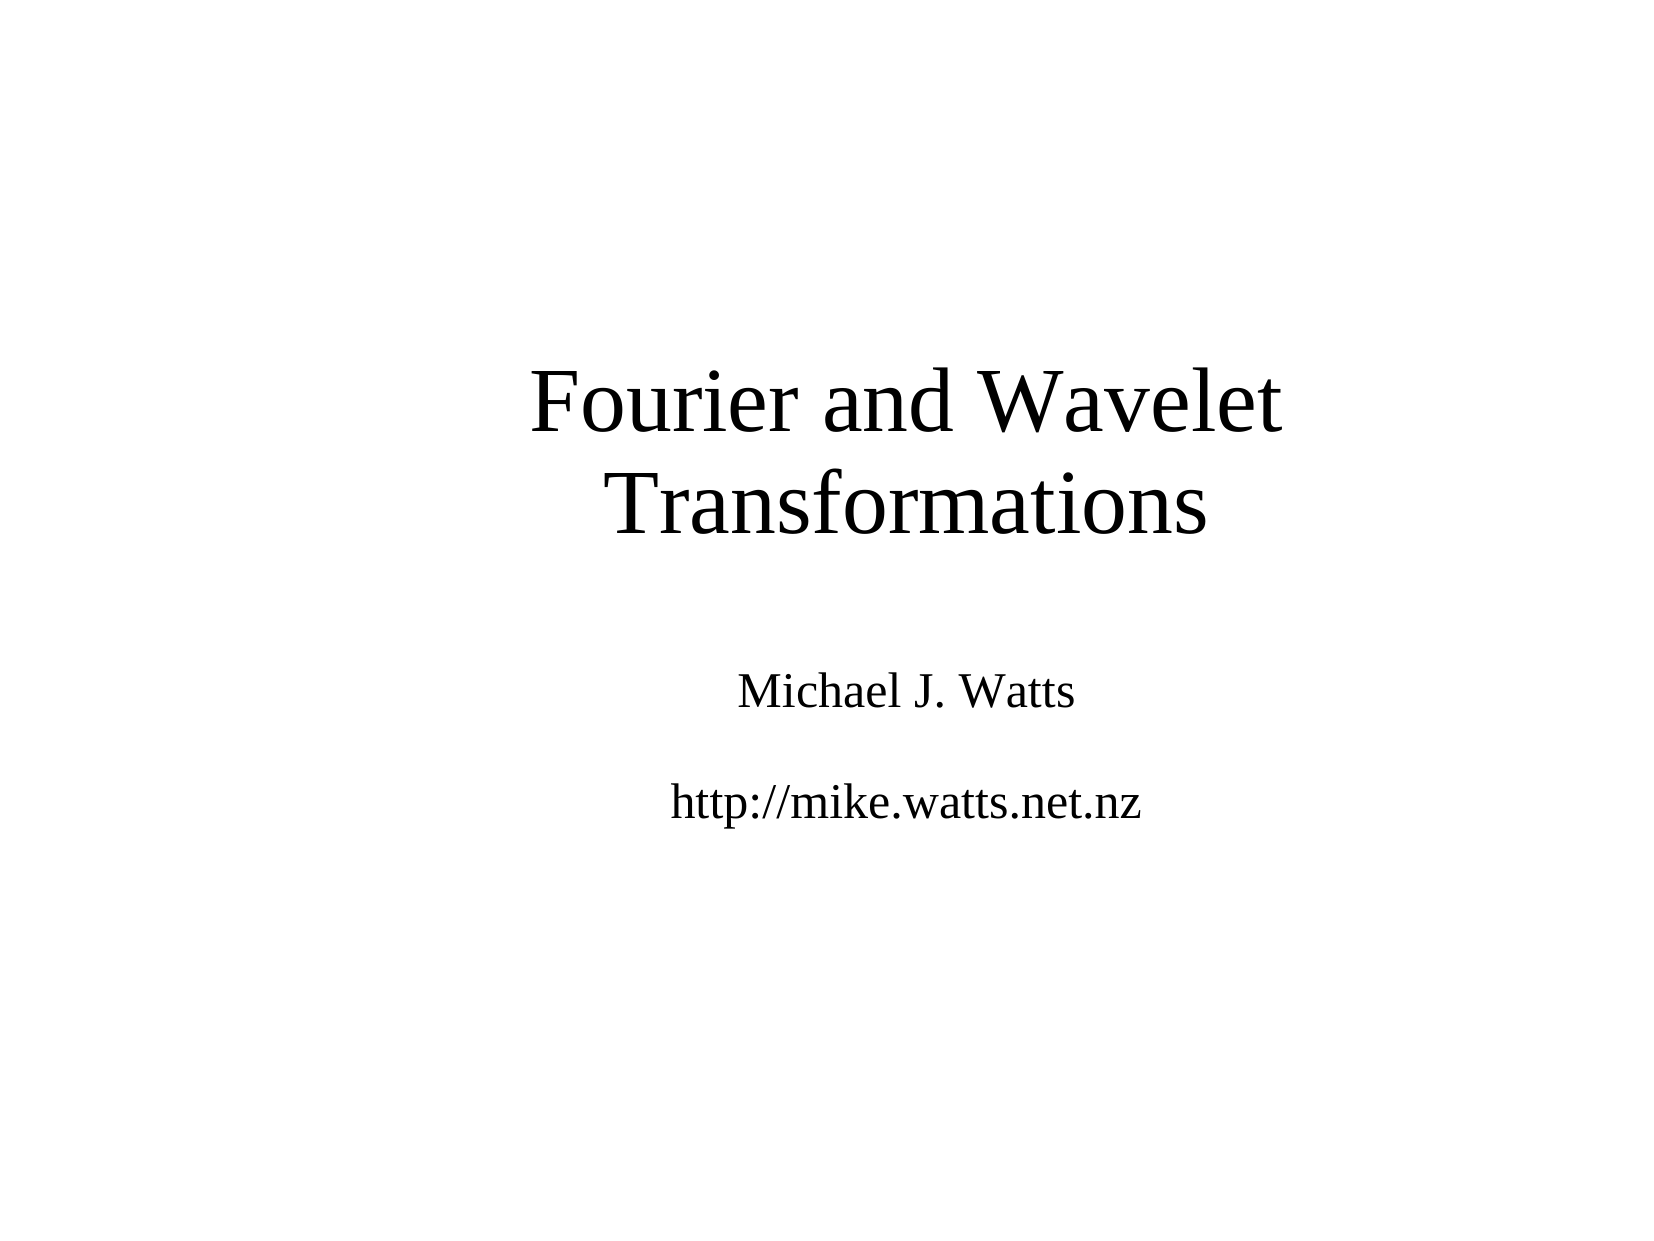

Fourier and Wavelet Transformations
Michael J. Watts
http://mike.watts.net.nz